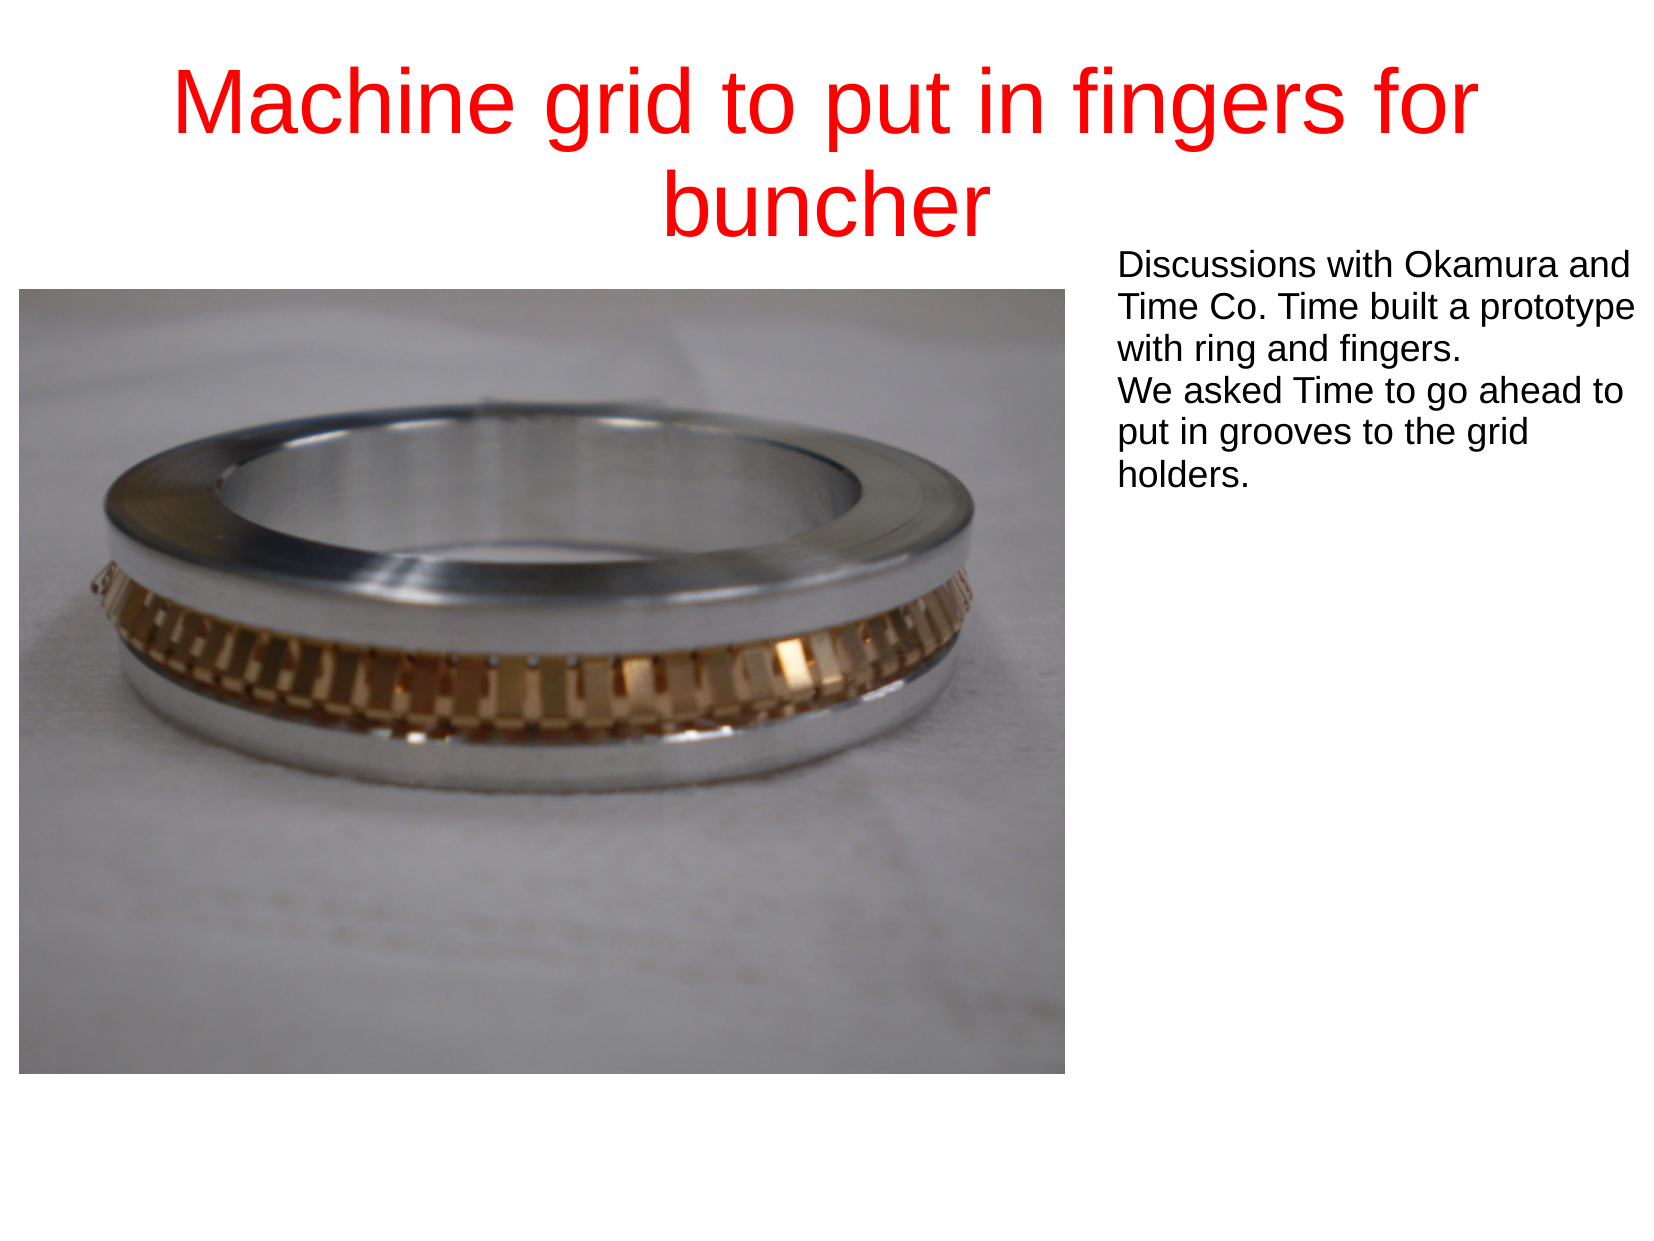

# Machine grid to put in fingers for buncher
Discussions with Okamura and Time Co. Time built a prototype with ring and fingers.
We asked Time to go ahead to put in grooves to the grid holders.